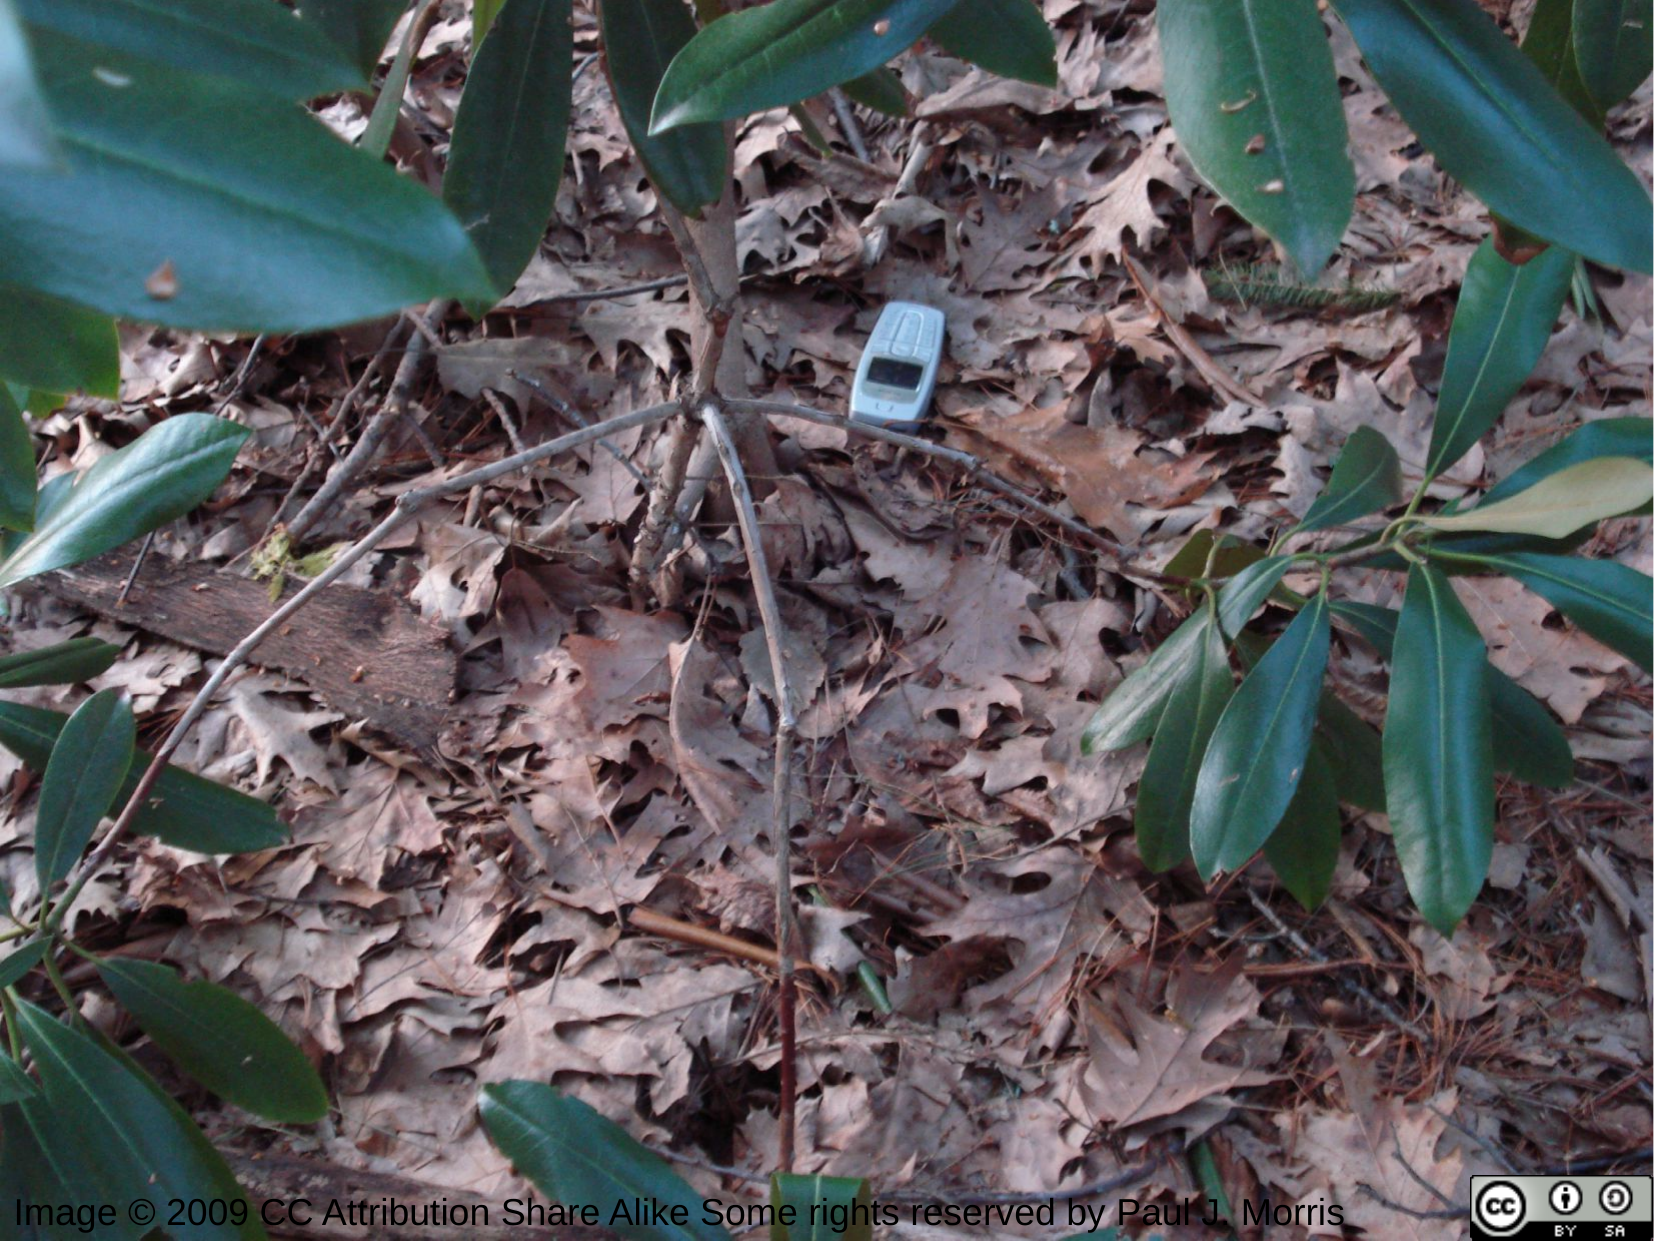

Image © 2009 CC Attribution Share Alike Some rights reserved by Paul J. Morris